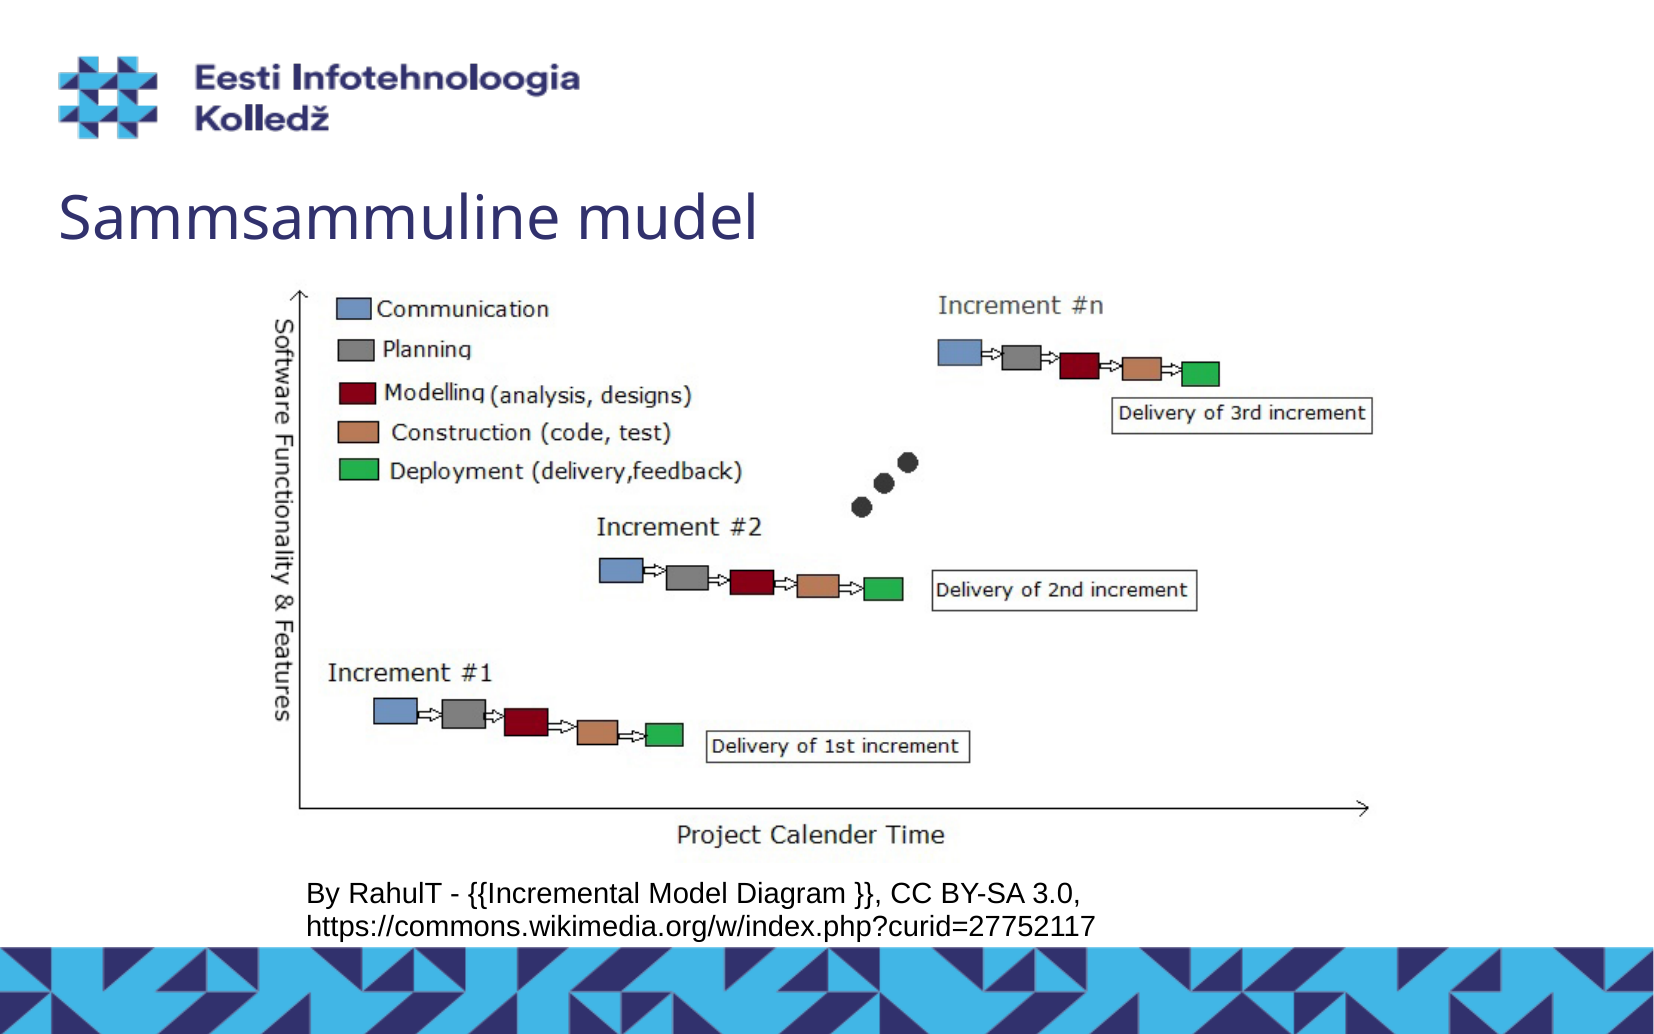

# Sammsammuline mudel
By RahulT - {{Incremental Model Diagram }}, CC BY-SA 3.0, https://commons.wikimedia.org/w/index.php?curid=27752117